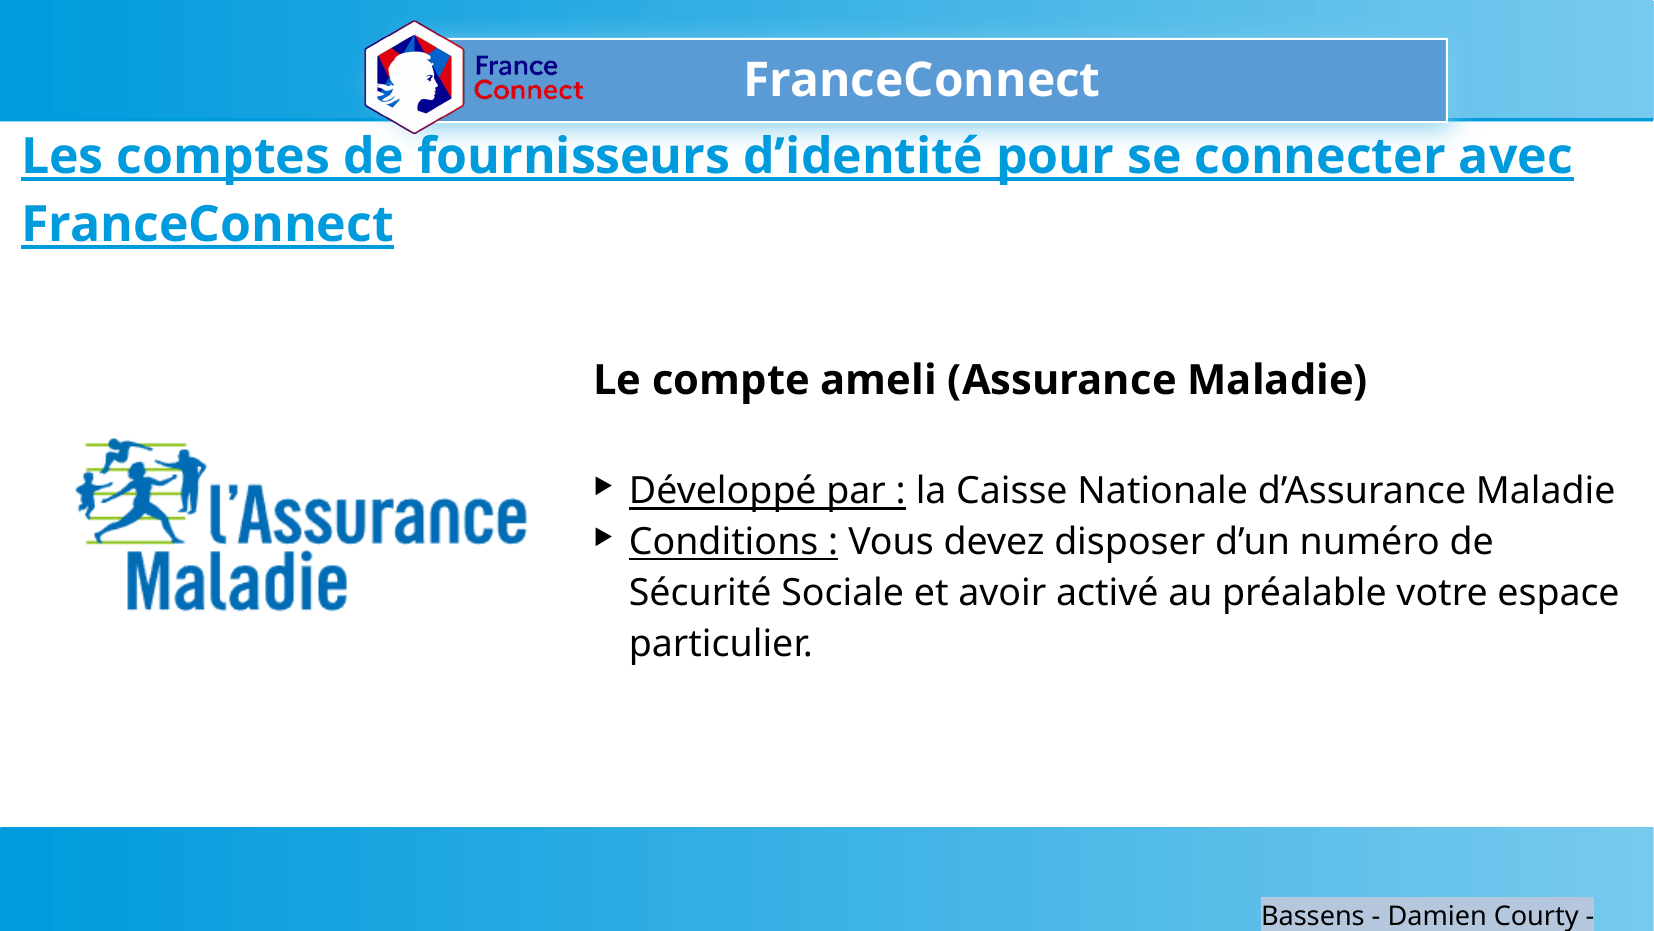

FranceConnect
Les comptes de fournisseurs d’identité pour se connecter avec FranceConnect
Le compte ameli (Assurance Maladie)
Développé par : la Caisse Nationale d’Assurance Maladie
Conditions : Vous devez disposer d’un numéro de Sécurité Sociale et avoir activé au préalable votre espace particulier.
Bassens - Damien Courty - 2024